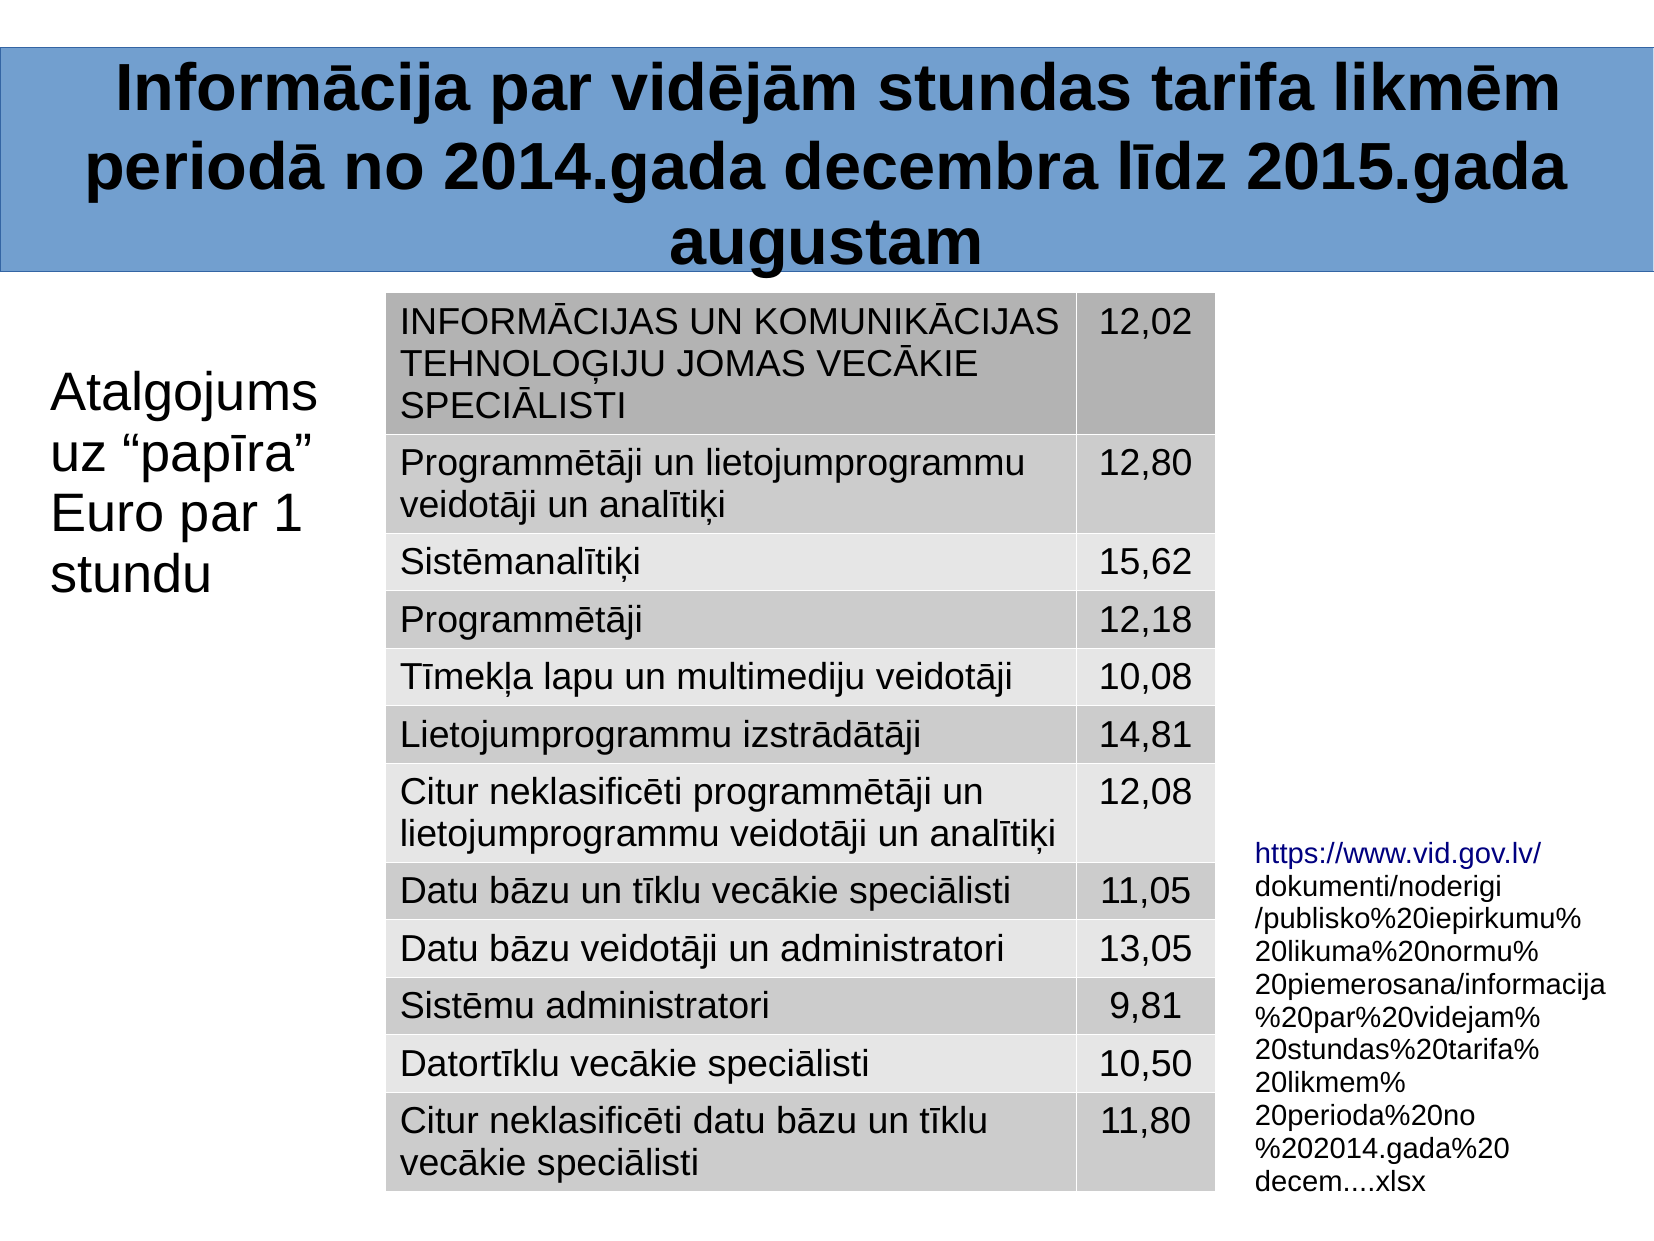

# Informācija par vidējām stundas tarifa likmēm periodā no 2014.gada decembra līdz 2015.gada augustam
| INFORMĀCIJAS UN KOMUNIKĀCIJAS TEHNOLOĢIJU JOMAS VECĀKIE SPECIĀLISTI | 12,02 |
| --- | --- |
| Programmētāji un lietojumprogrammu veidotāji un analītiķi | 12,80 |
| Sistēmanalītiķi | 15,62 |
| Programmētāji | 12,18 |
| Tīmekļa lapu un multimediju veidotāji | 10,08 |
| Lietojumprogrammu izstrādātāji | 14,81 |
| Citur neklasificēti programmētāji un lietojumprogrammu veidotāji un analītiķi | 12,08 |
| Datu bāzu un tīklu vecākie speciālisti | 11,05 |
| Datu bāzu veidotāji un administratori | 13,05 |
| Sistēmu administratori | 9,81 |
| Datortīklu vecākie speciālisti | 10,50 |
| Citur neklasificēti datu bāzu un tīklu vecākie speciālisti | 11,80 |
Atalgojums uz “papīra” Euro par 1 stundu
https://www.vid.gov.lv/
dokumenti/noderigi
/publisko%20iepirkumu%
20likuma%20normu%
20piemerosana/informacija
%20par%20videjam%
20stundas%20tarifa%
20likmem%
20perioda%20no
%202014.gada%20
decem....xlsx